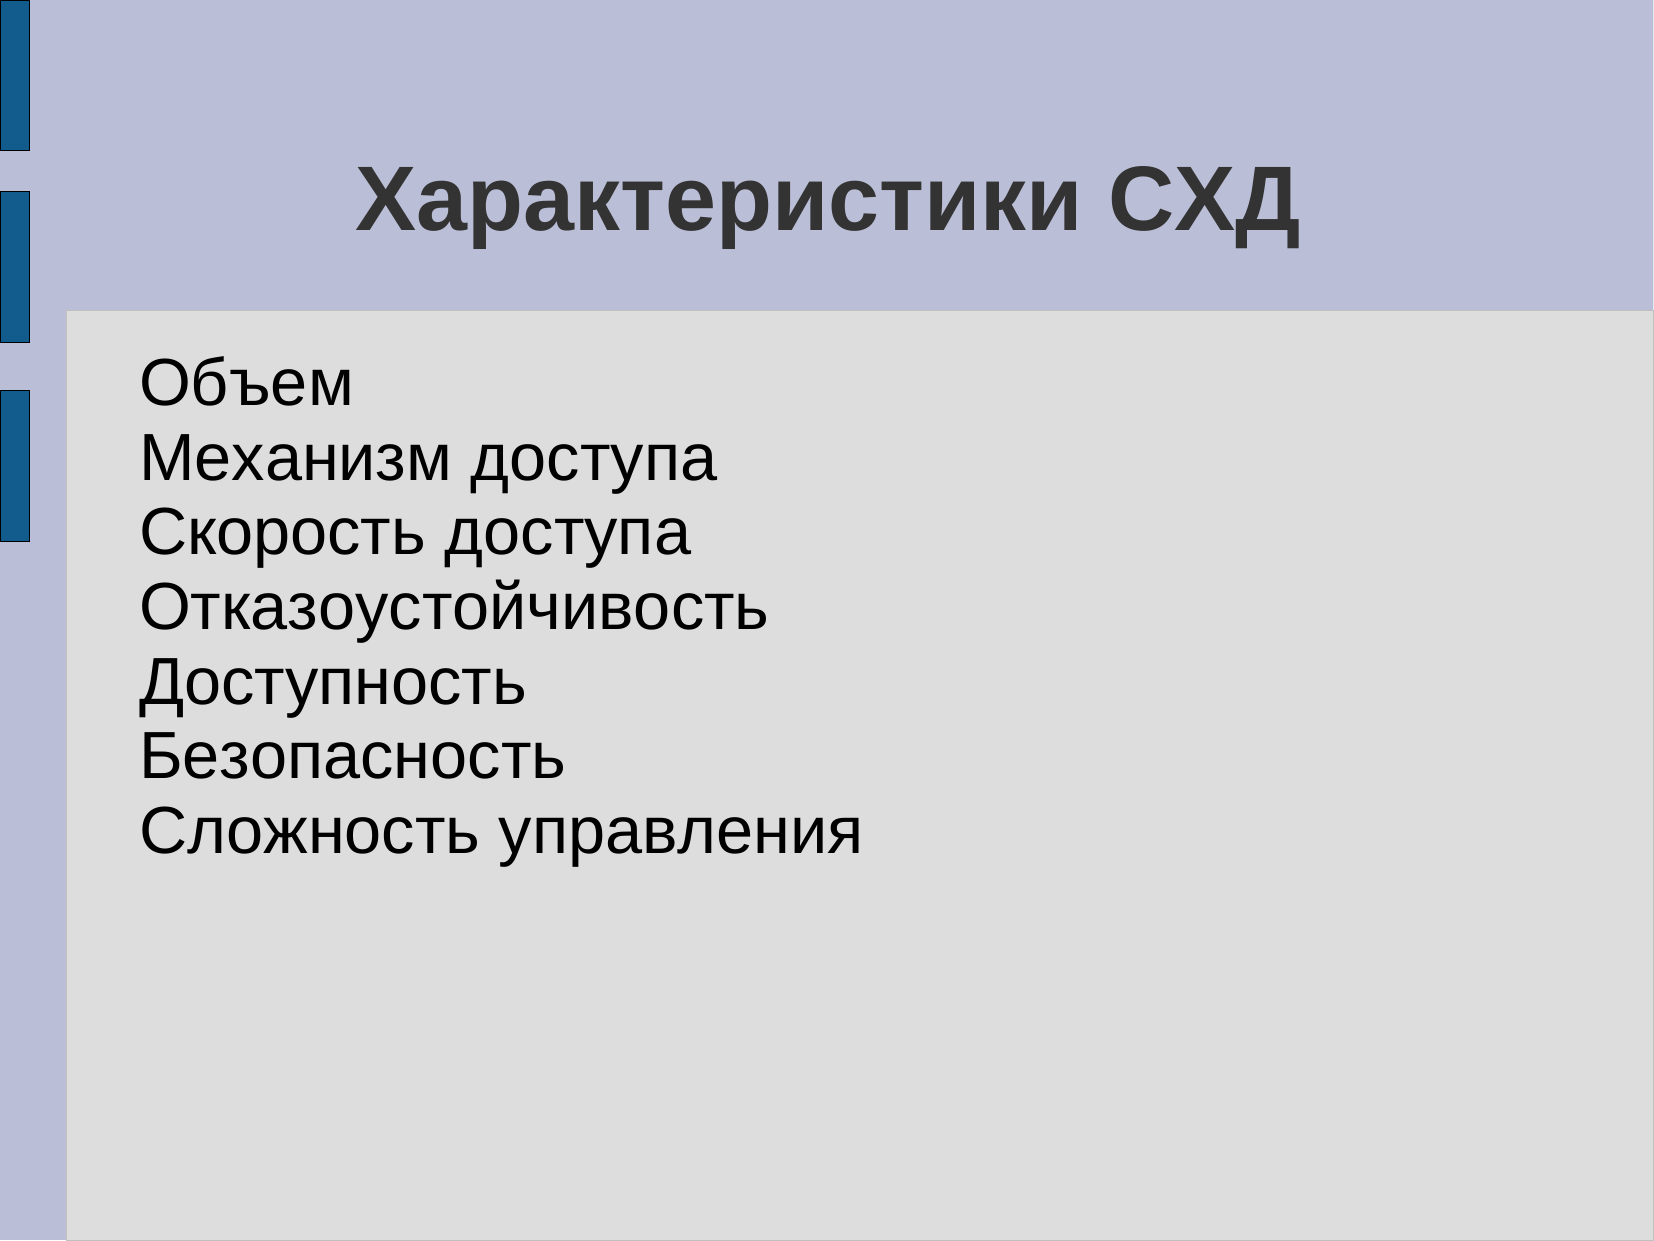

# Характеристики СХД
Объем
Механизм доступа
Скорость доступа
Отказоустойчивость
Доступность
Безопасность
Сложность управления